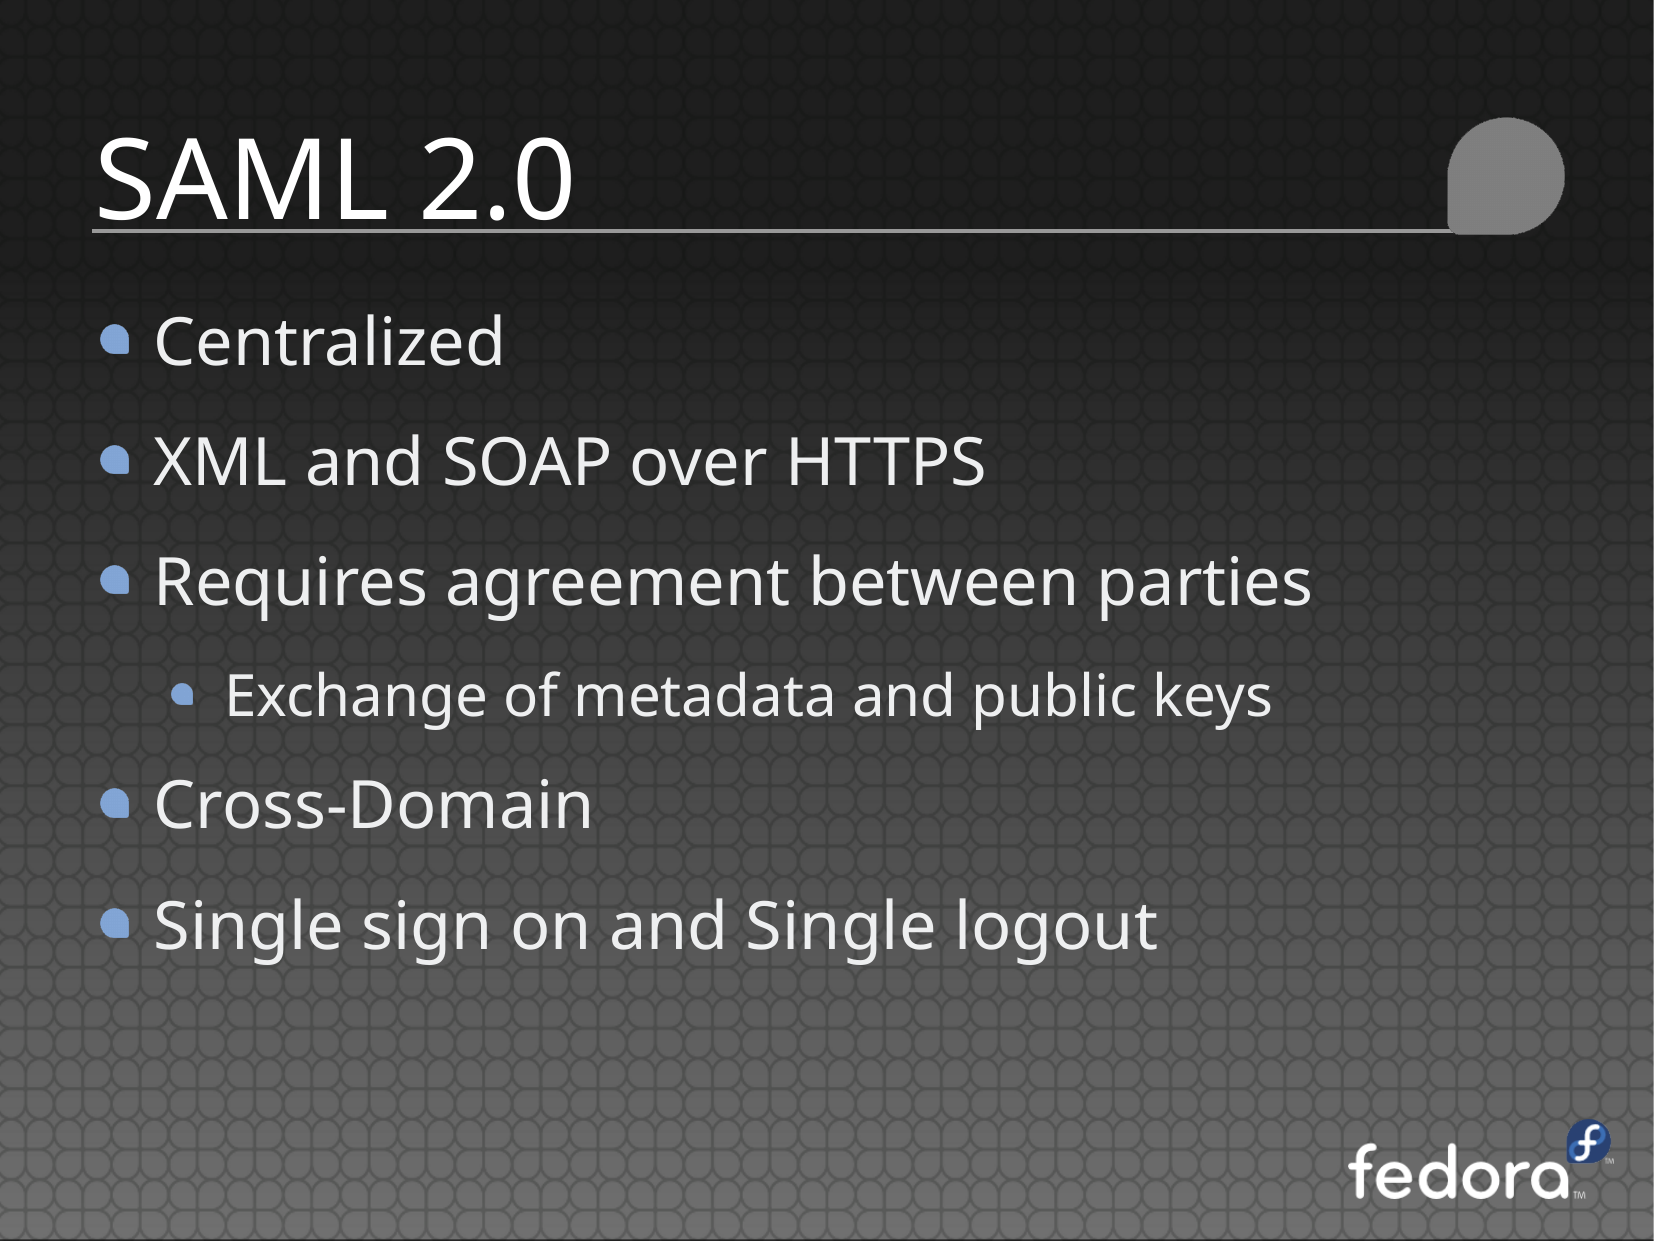

SAML 2.0
# Centralized
XML and SOAP over HTTPS
Requires agreement between parties
Exchange of metadata and public keys
Cross-Domain
Single sign on and Single logout